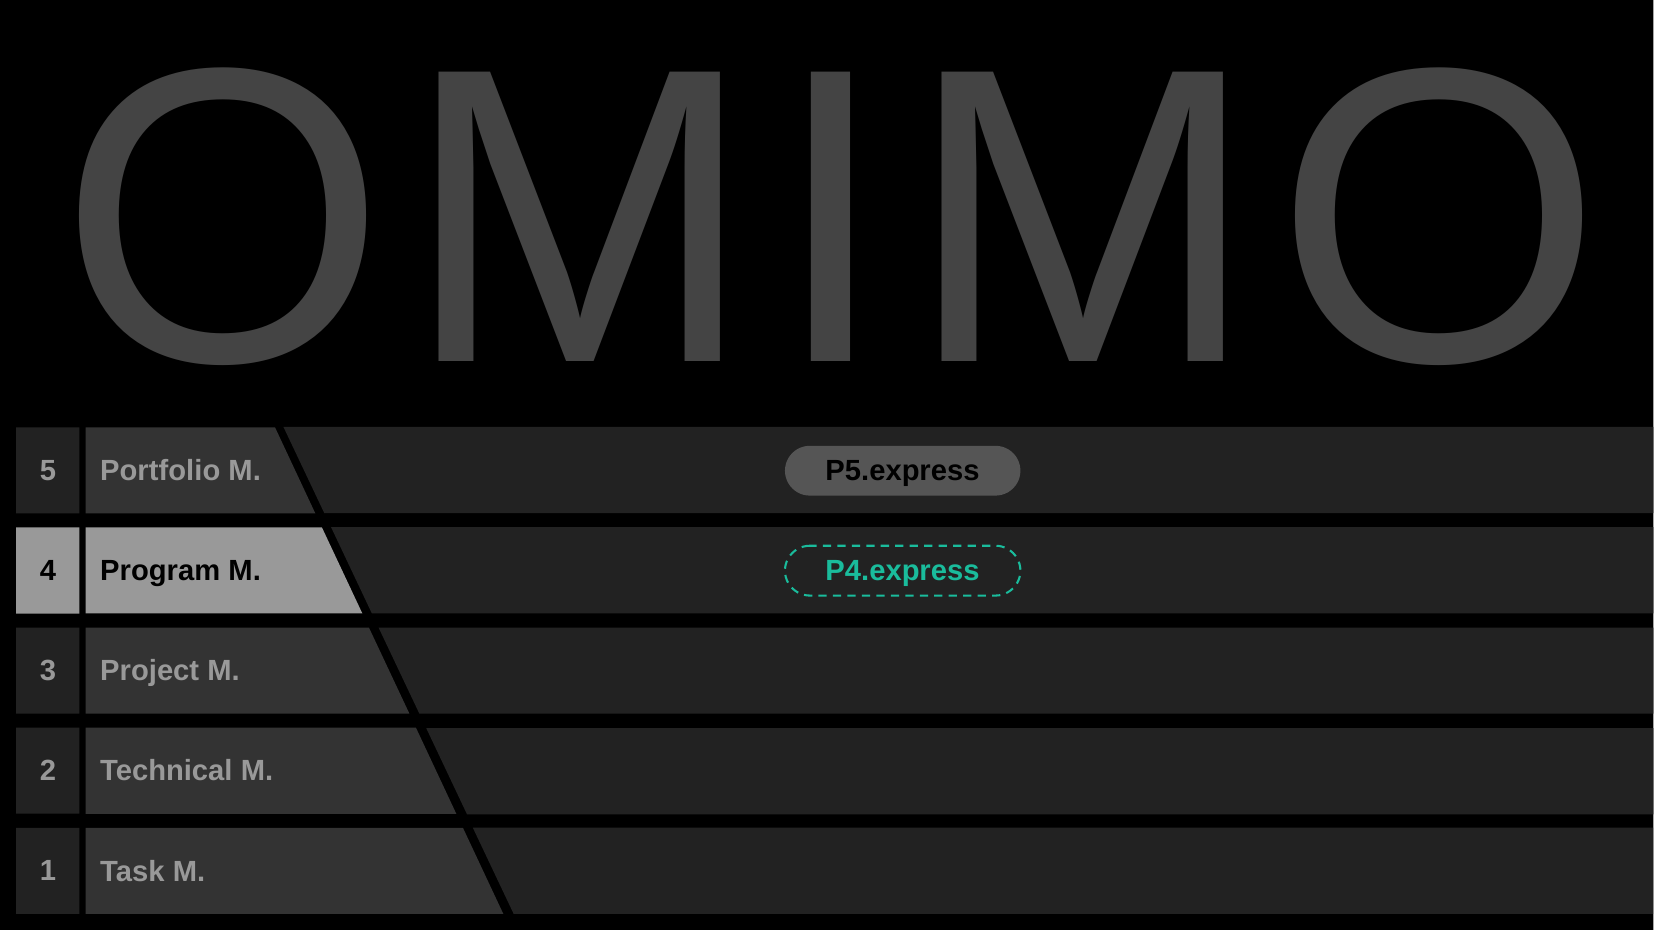

OMIMO
5
Portfolio M.
P5.express
4
Program M.
P4.express
3
Project M.
2
Technical M.
1
Task M.